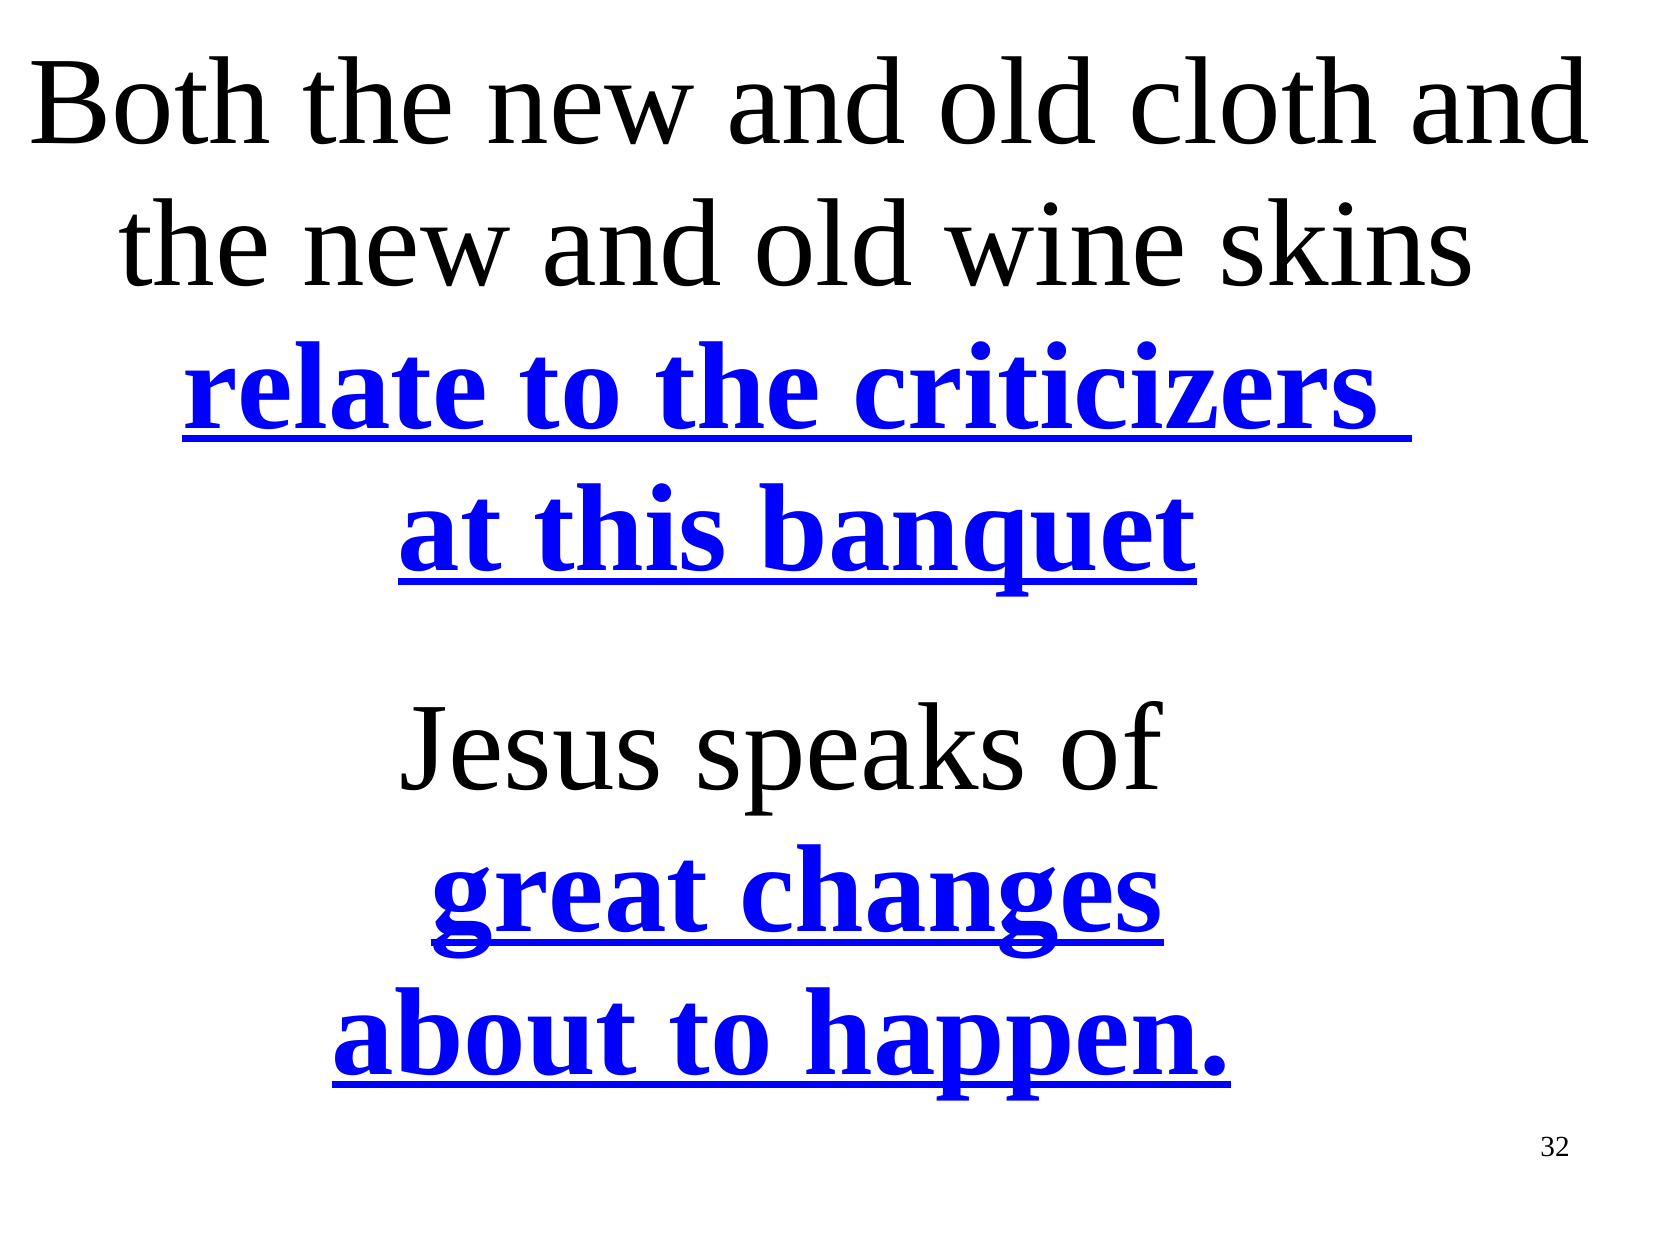

Both the new and old cloth and the new and old wine skins relate to the criticizers
at this banquet
Jesus speaks of
great changes
about to happen.
32